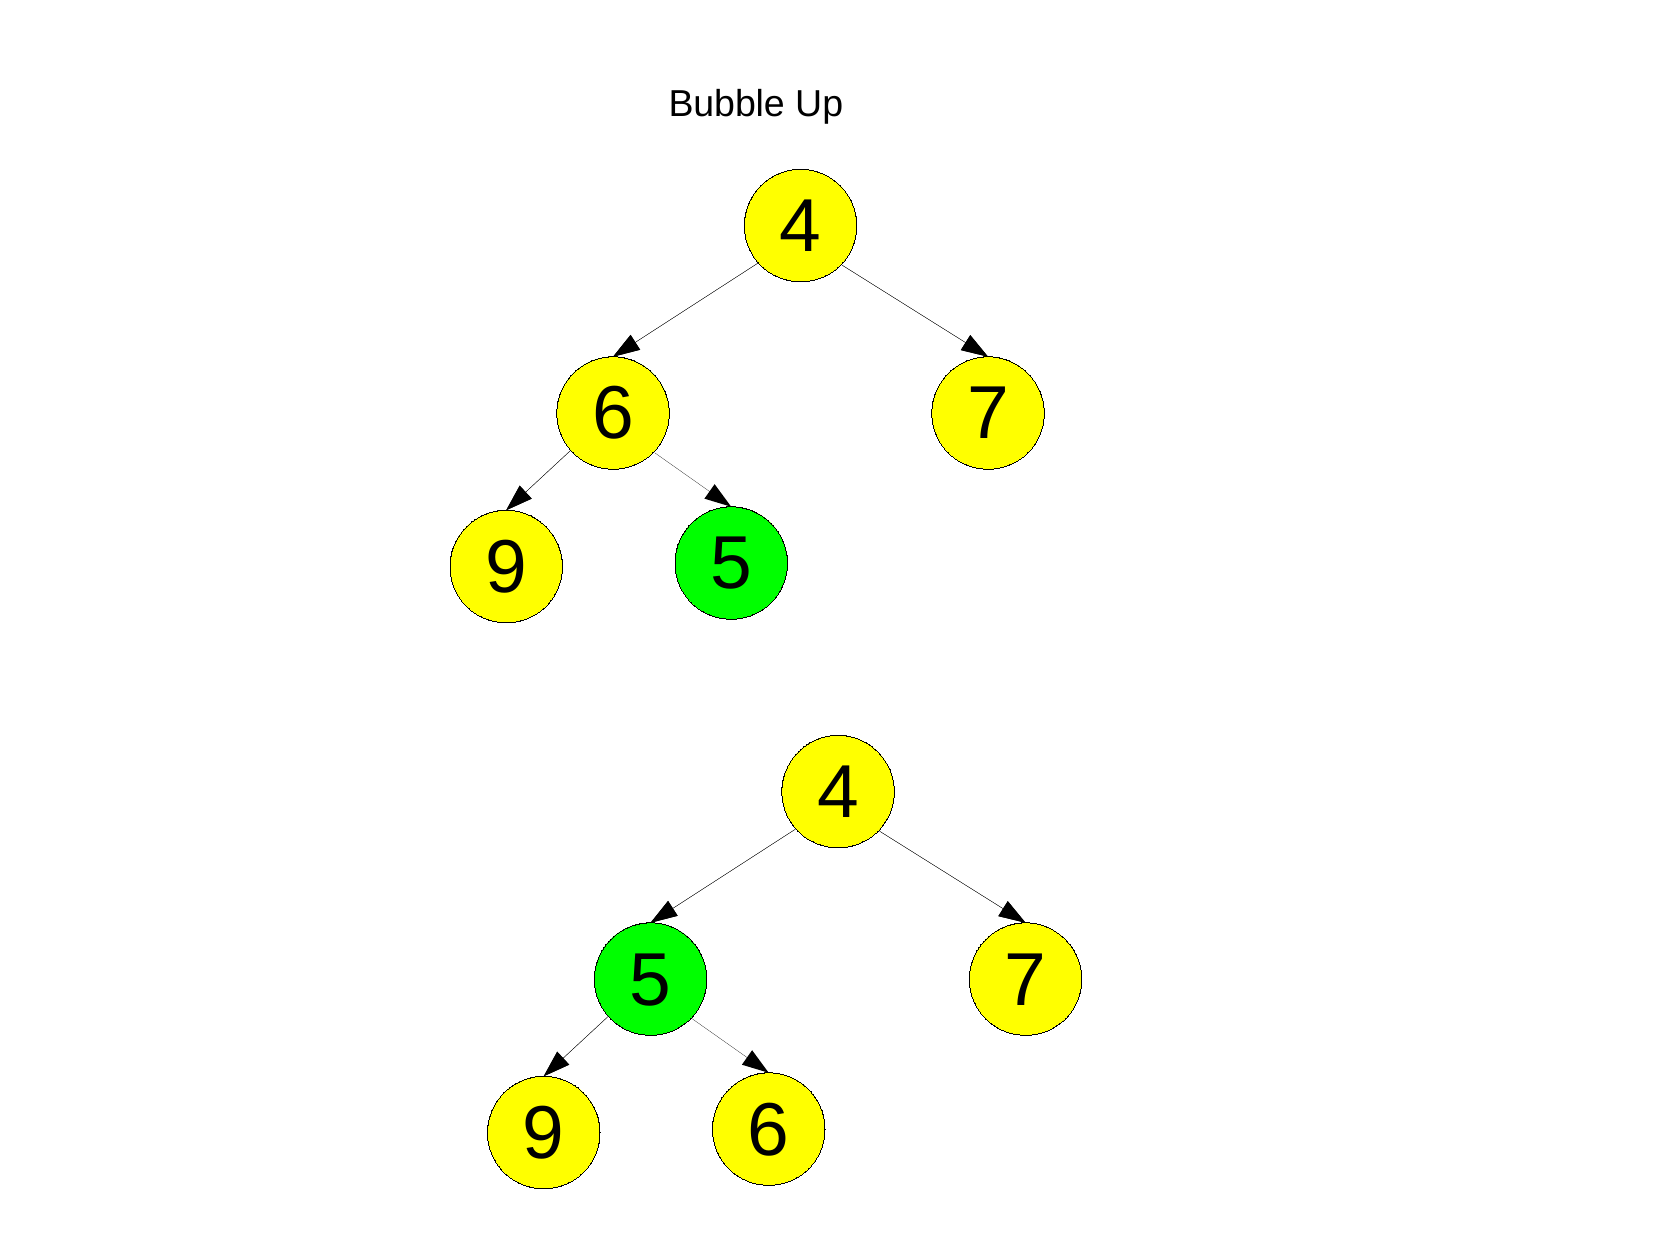

Bubble Up
5
4
4
7
6
7
5
5
9
9
5
4
4
7
5
7
5
6
9
9